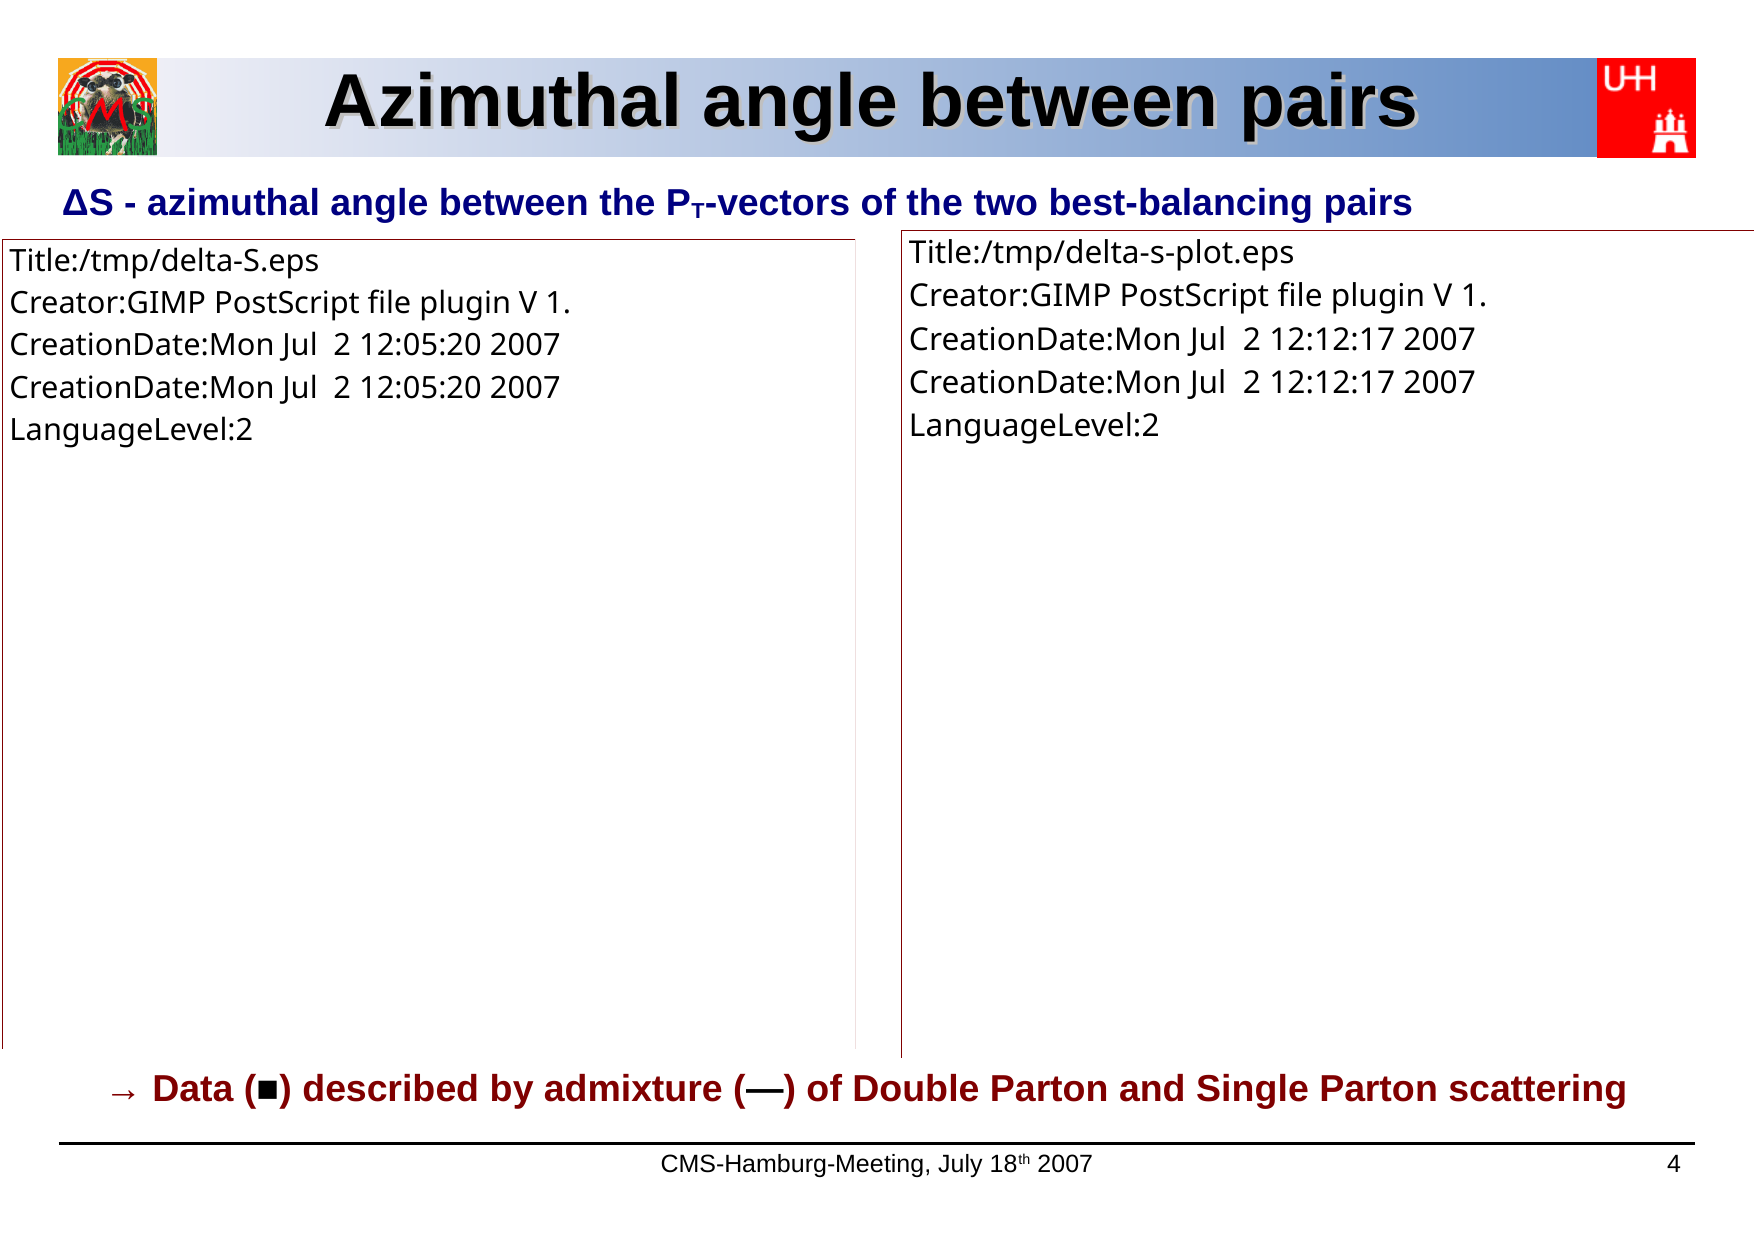

Azimuthal angle between pairs
ΔS - azimuthal angle between the PT-vectors of the two best-balancing pairs
→ Data (■) described by admixture (—) of Double Parton and Single Parton scattering
CMS-Hamburg-Meeting, July 18th 2007